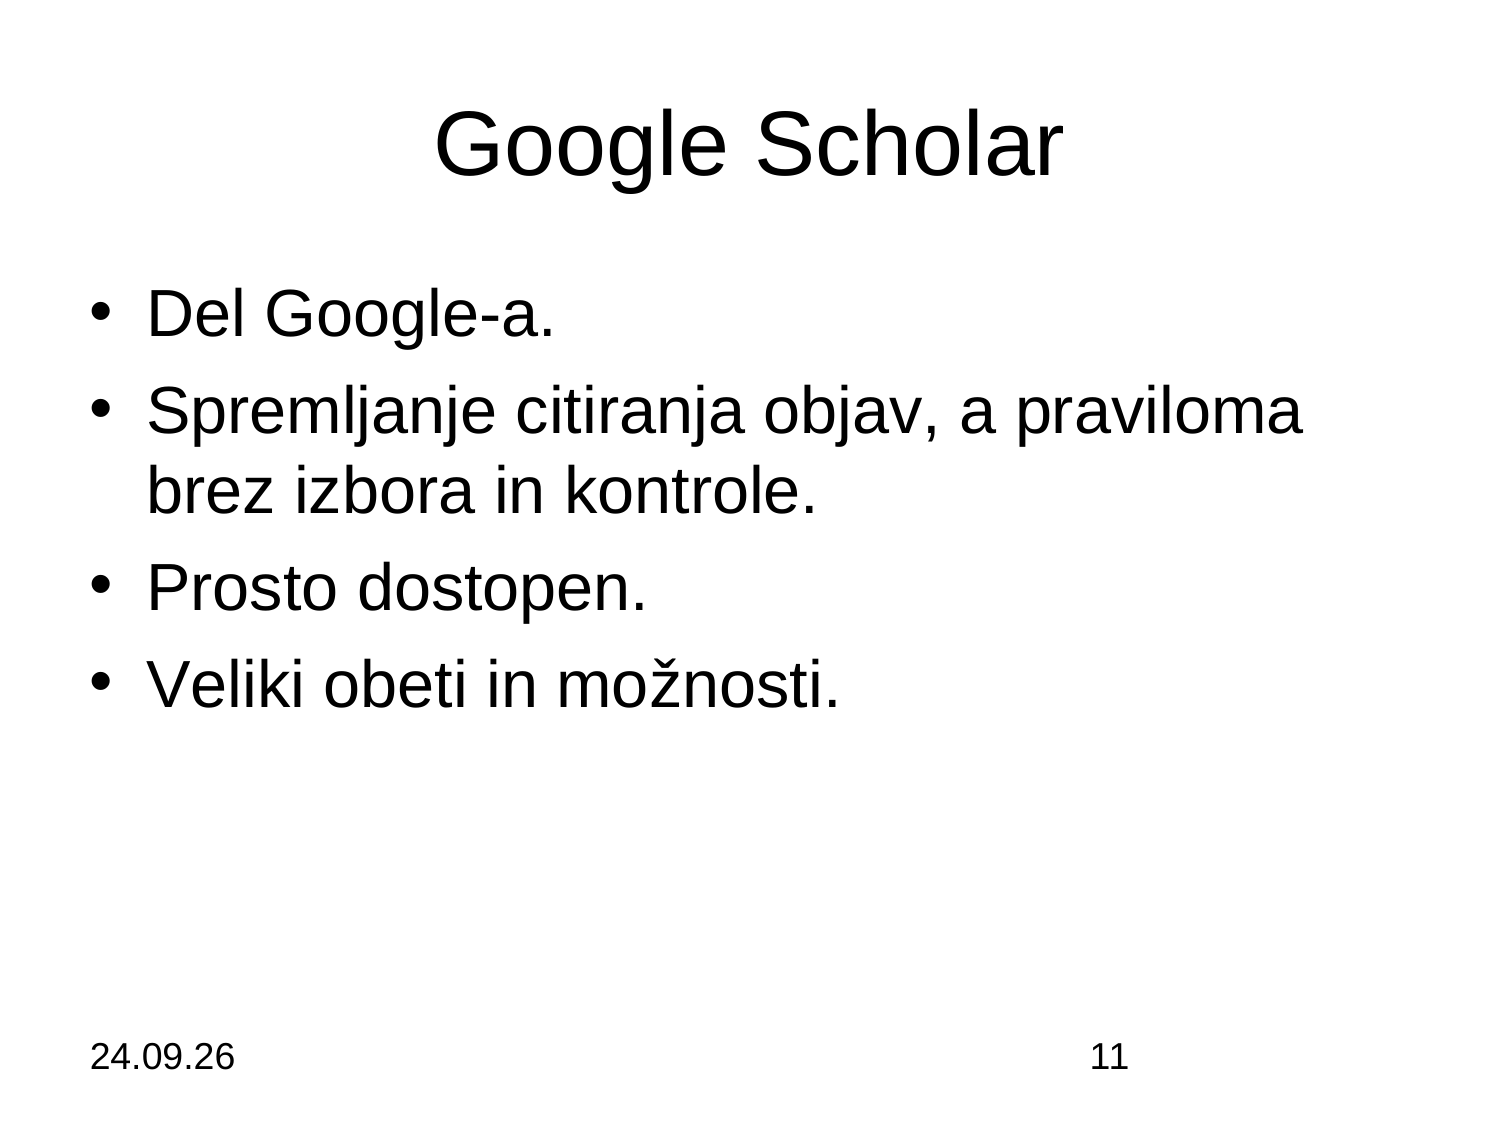

# Google Scholar
Del Google-a.
Spremljanje citiranja objav, a praviloma brez izbora in kontrole.
Prosto dostopen.
Veliki obeti in možnosti.
11